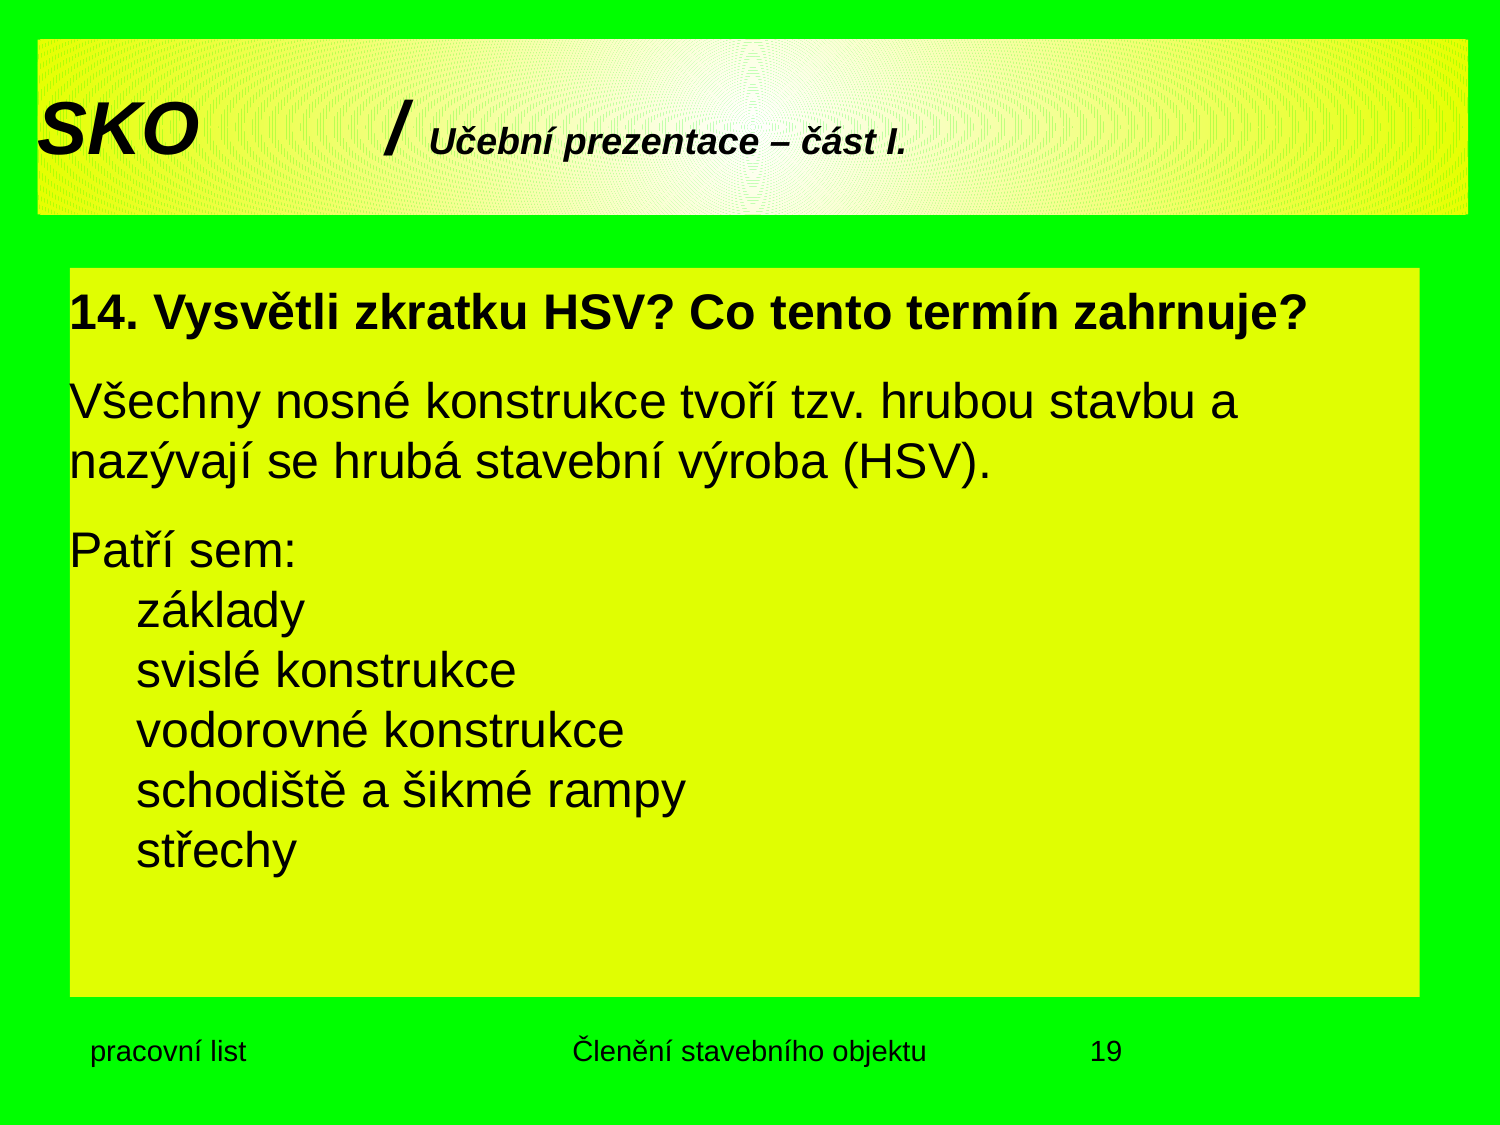

SKO / Učební prezentace – část I.
14. Vysvětli zkratku HSV? Co tento termín zahrnuje?
Všechny nosné konstrukce tvoří tzv. hrubou stavbu a nazývají se hrubá stavební výroba (HSV).
Patří sem:
	základy
	svislé konstrukce
	vodorovné konstrukce
	schodiště a šikmé rampy
	střechy
pracovní list
Členění stavebního objektu